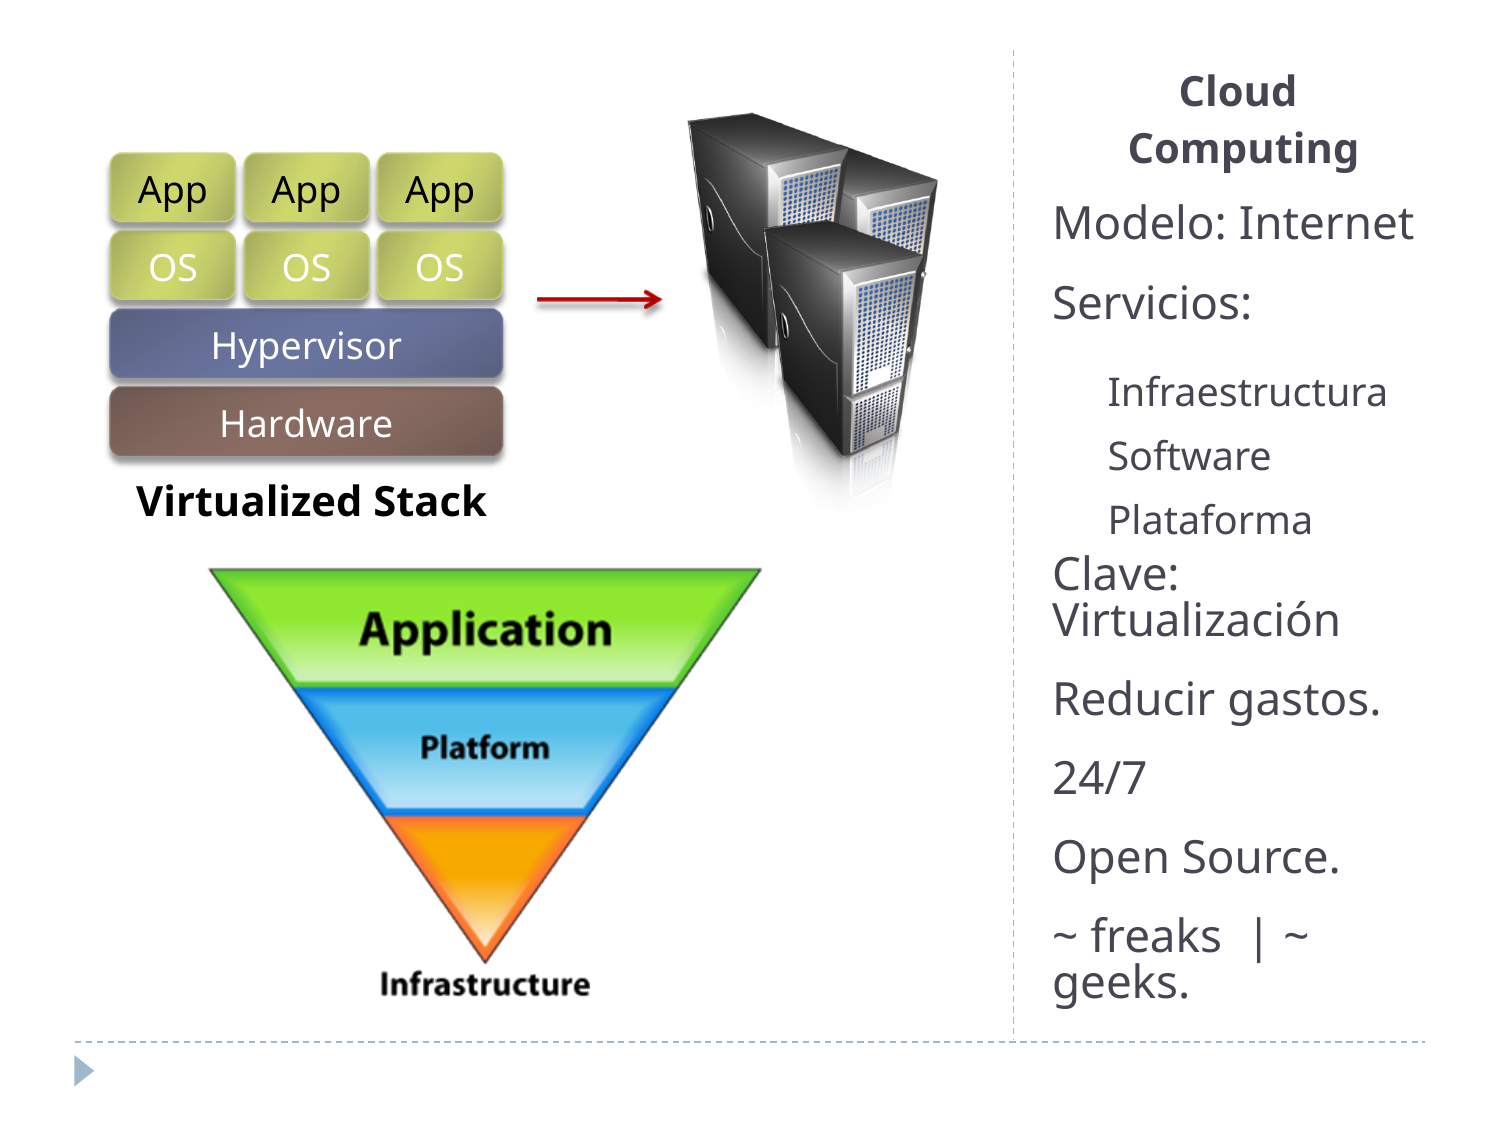

# Cloud Computing
App
App
App
OS
OS
OS
Hypervisor
Hardware
Virtualized Stack
Modelo: Internet
Servicios:
 Infraestructura
 Software
 Plataforma
Clave: Virtualización
Reducir gastos.
24/7
Open Source.
~ freaks | ~ geeks.